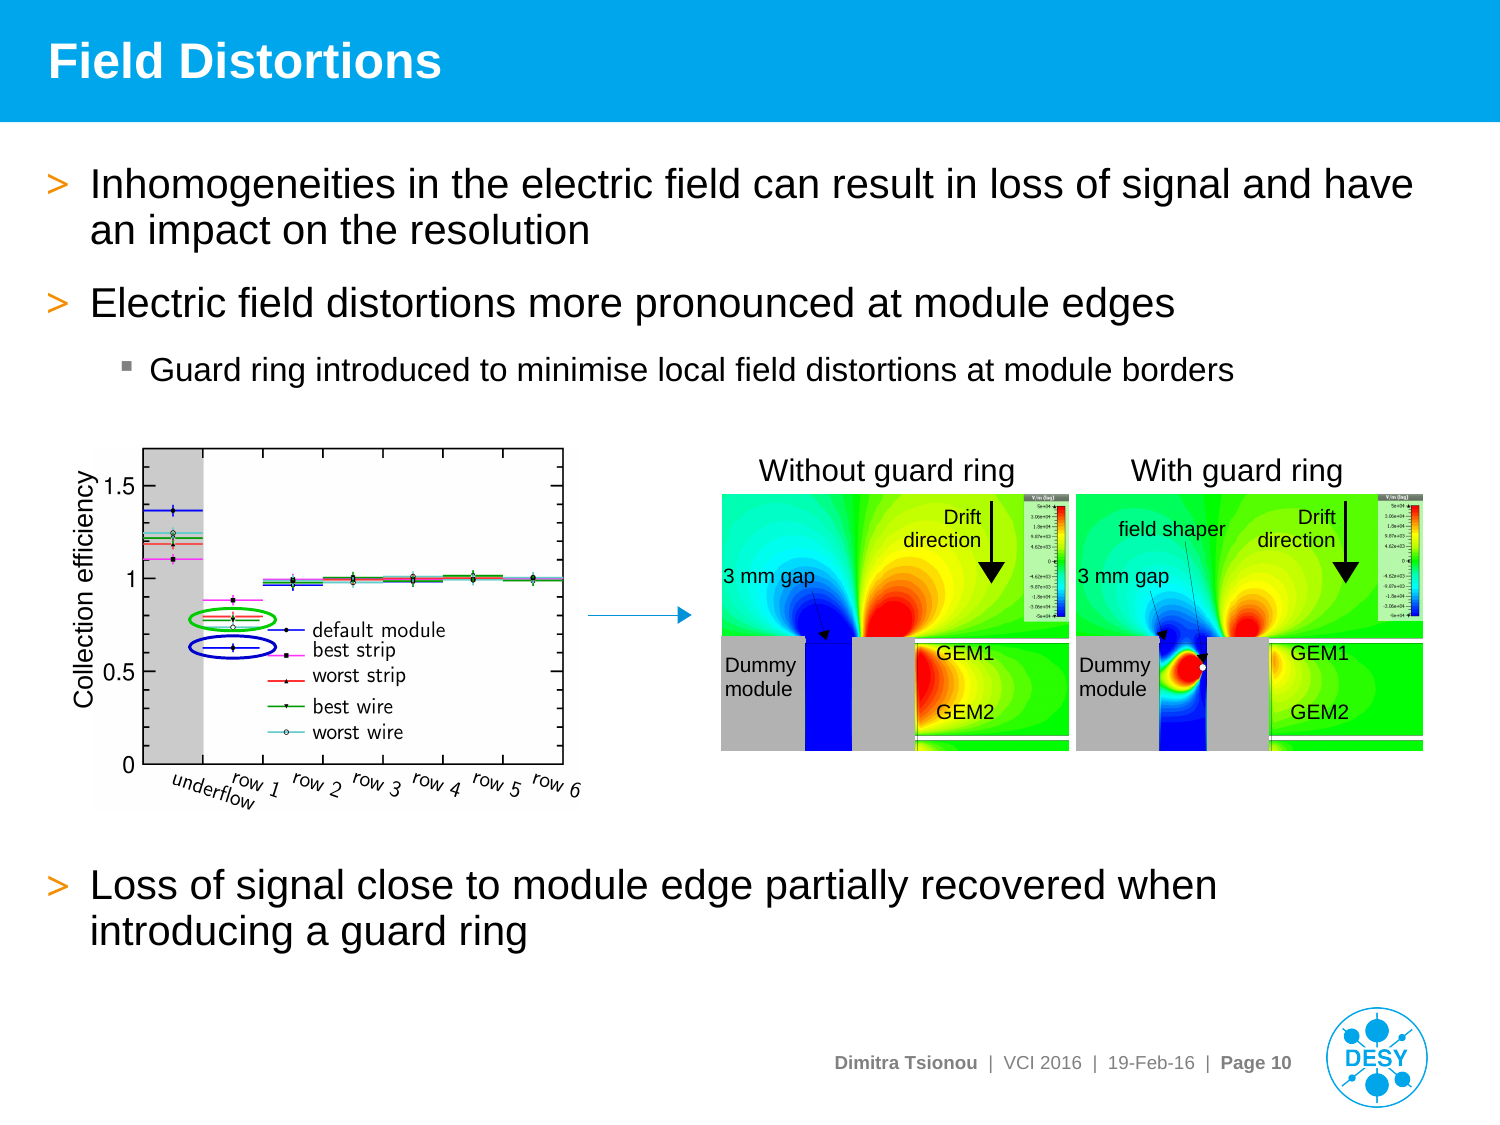

# Field Distortions
Inhomogeneities in the electric field can result in loss of signal and have an impact on the resolution
Electric field distortions more pronounced at module edges
Guard ring introduced to minimise local field distortions at module borders
Without guard ring
With guard ring
Drift direction
Drift direction
field shaper
3 mm gap
3 mm gap
Collection efficiency
GEM1
GEM1
Dummy module
Dummy module
GEM2
GEM2
Loss of signal close to module edge partially recovered when introducing a guard ring